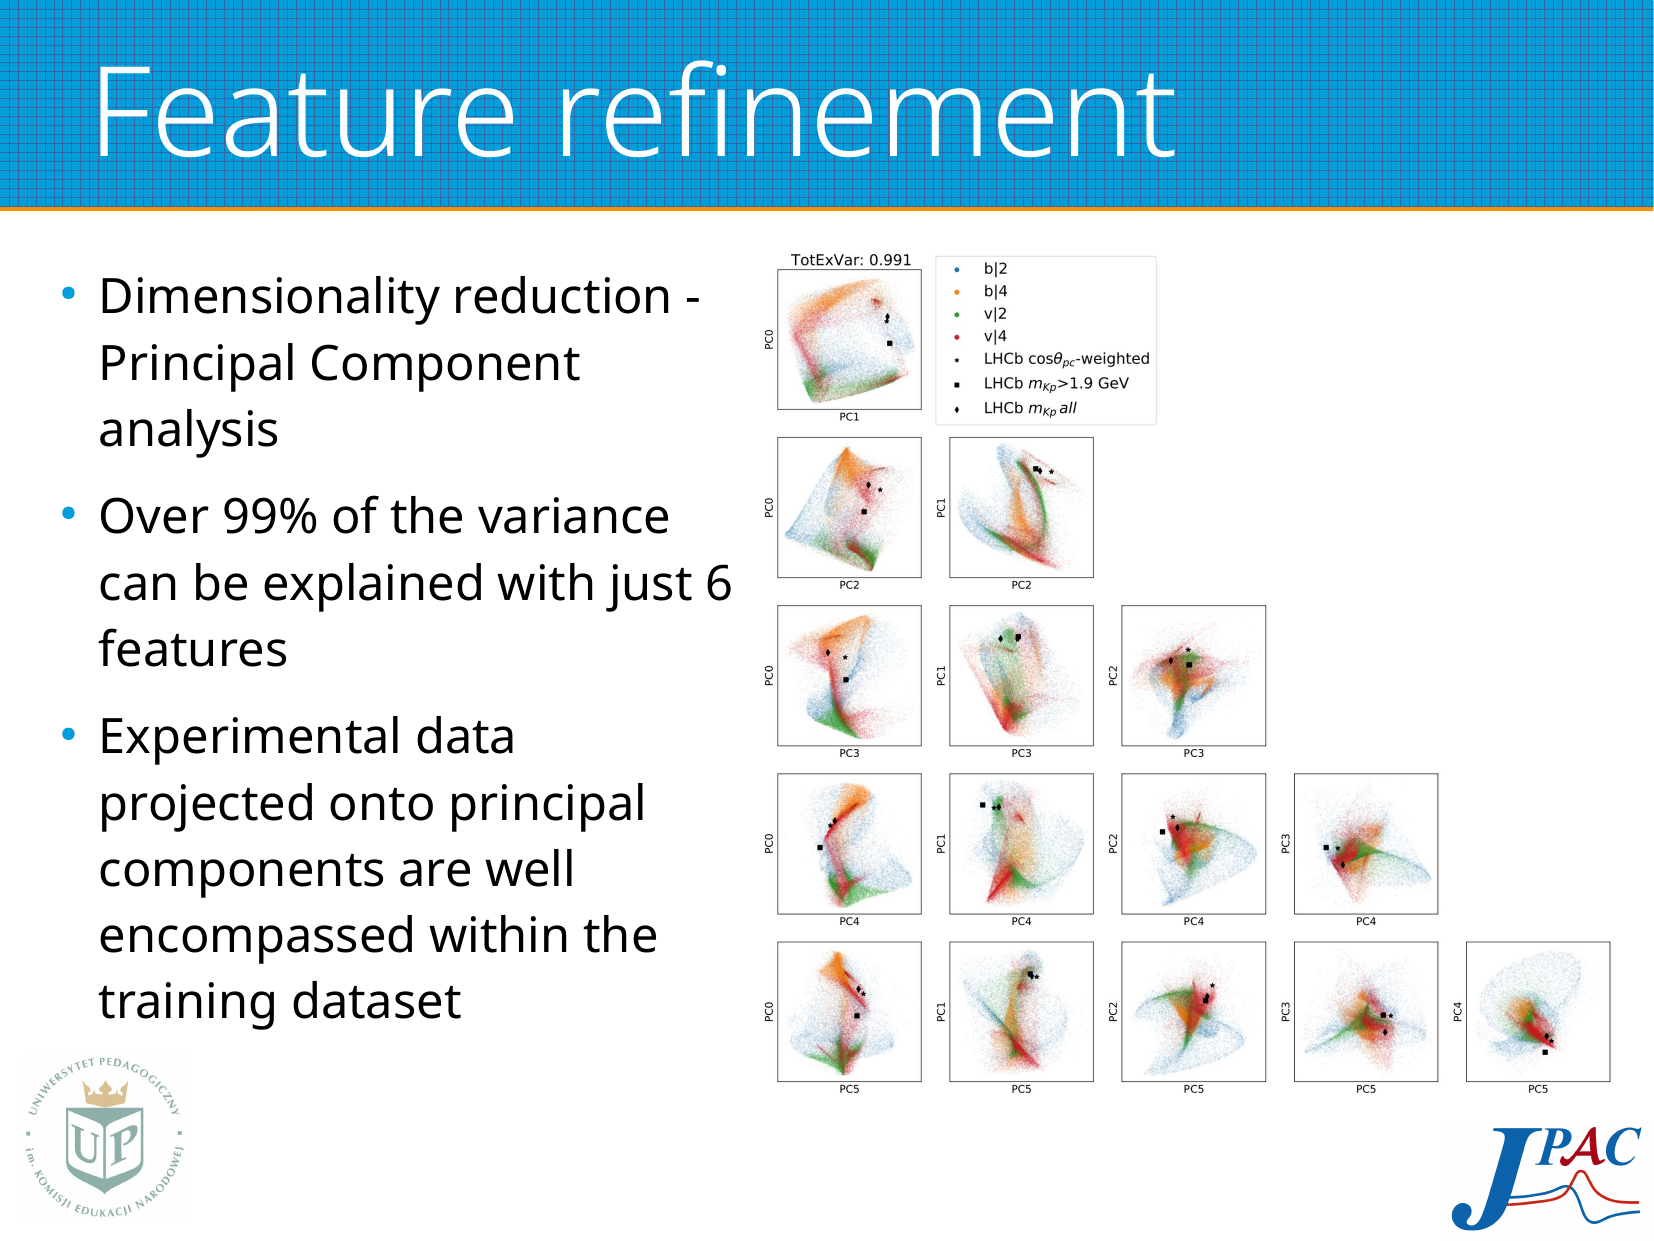

# Feature refinement
Dimensionality reduction - Principal Component analysis
Over 99% of the variance can be explained with just 6 features
Experimental data projected onto principal components are well encompassed within the training dataset